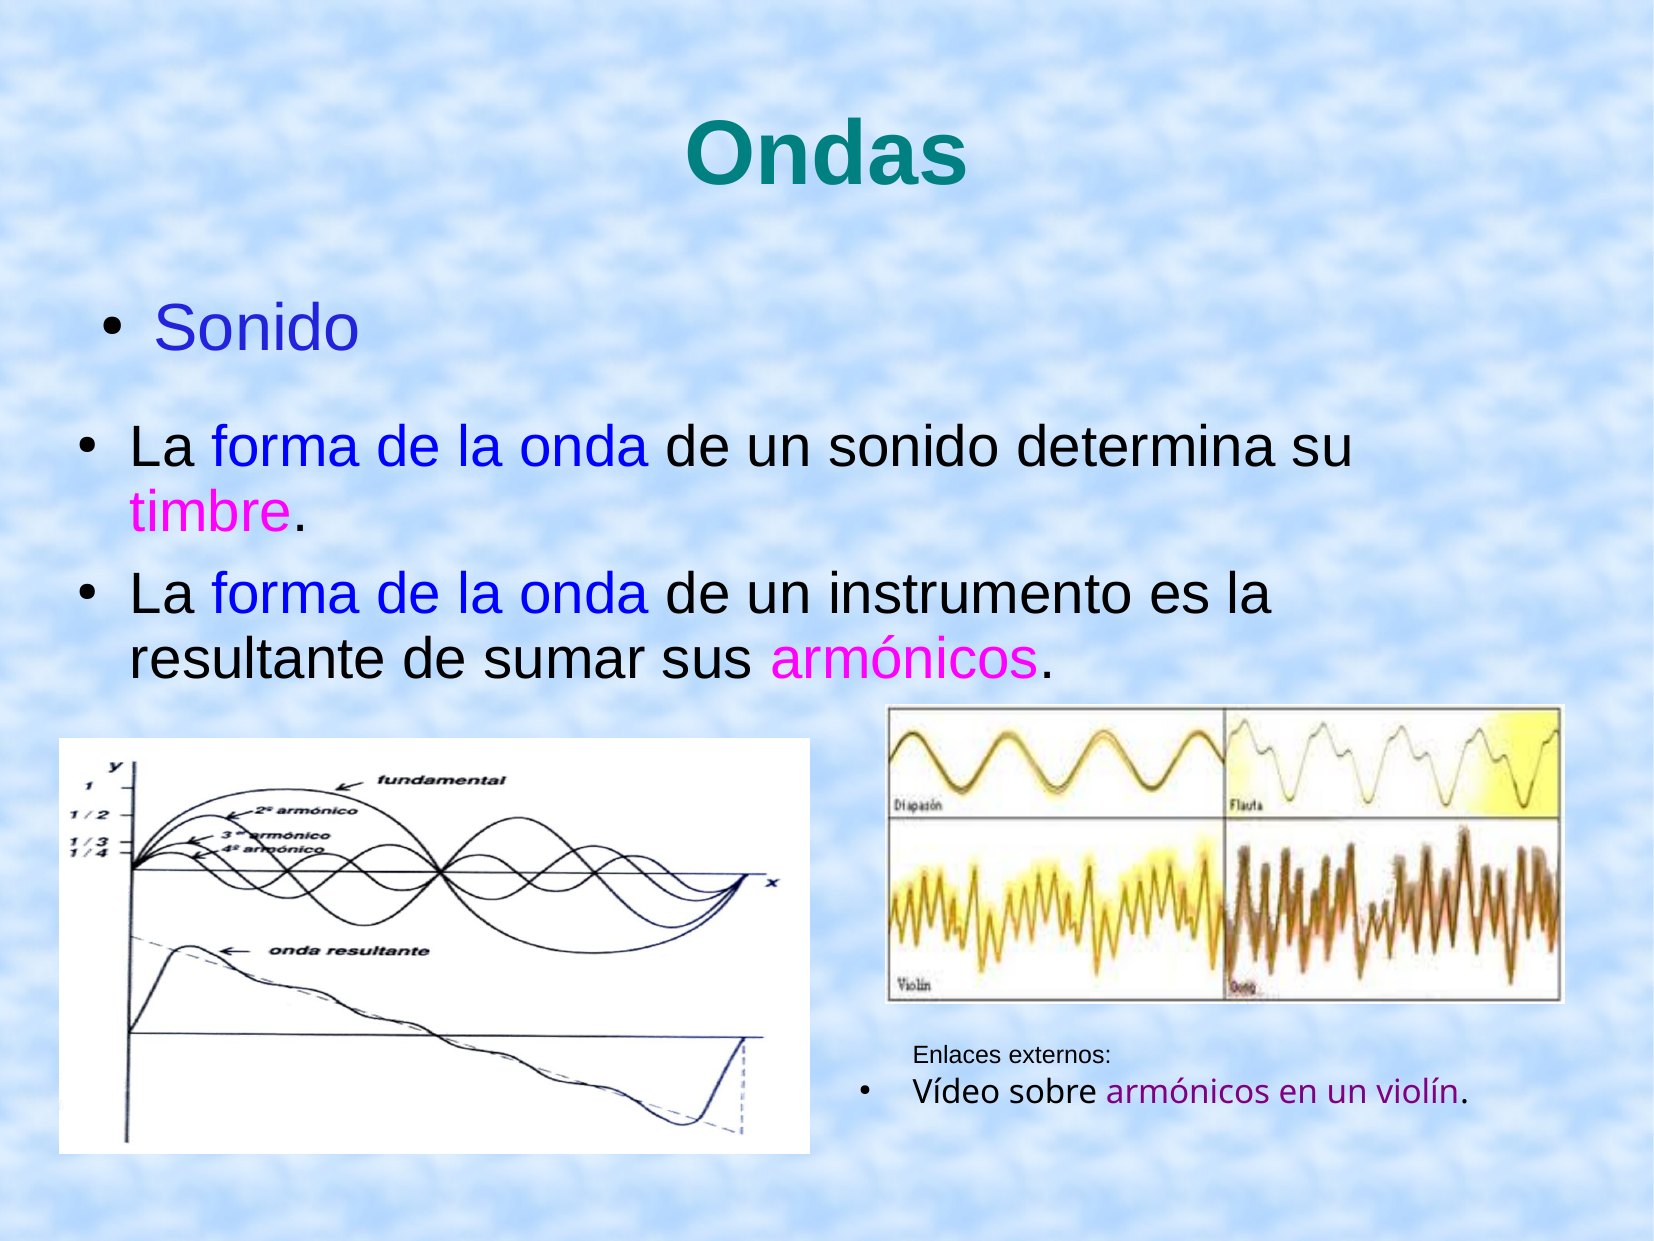

# Ondas
Sonido
La forma de la onda de un sonido determina su timbre.
La forma de la onda de un instrumento es la resultante de sumar sus armónicos.
Enlaces externos:
Vídeo sobre armónicos en un violín.